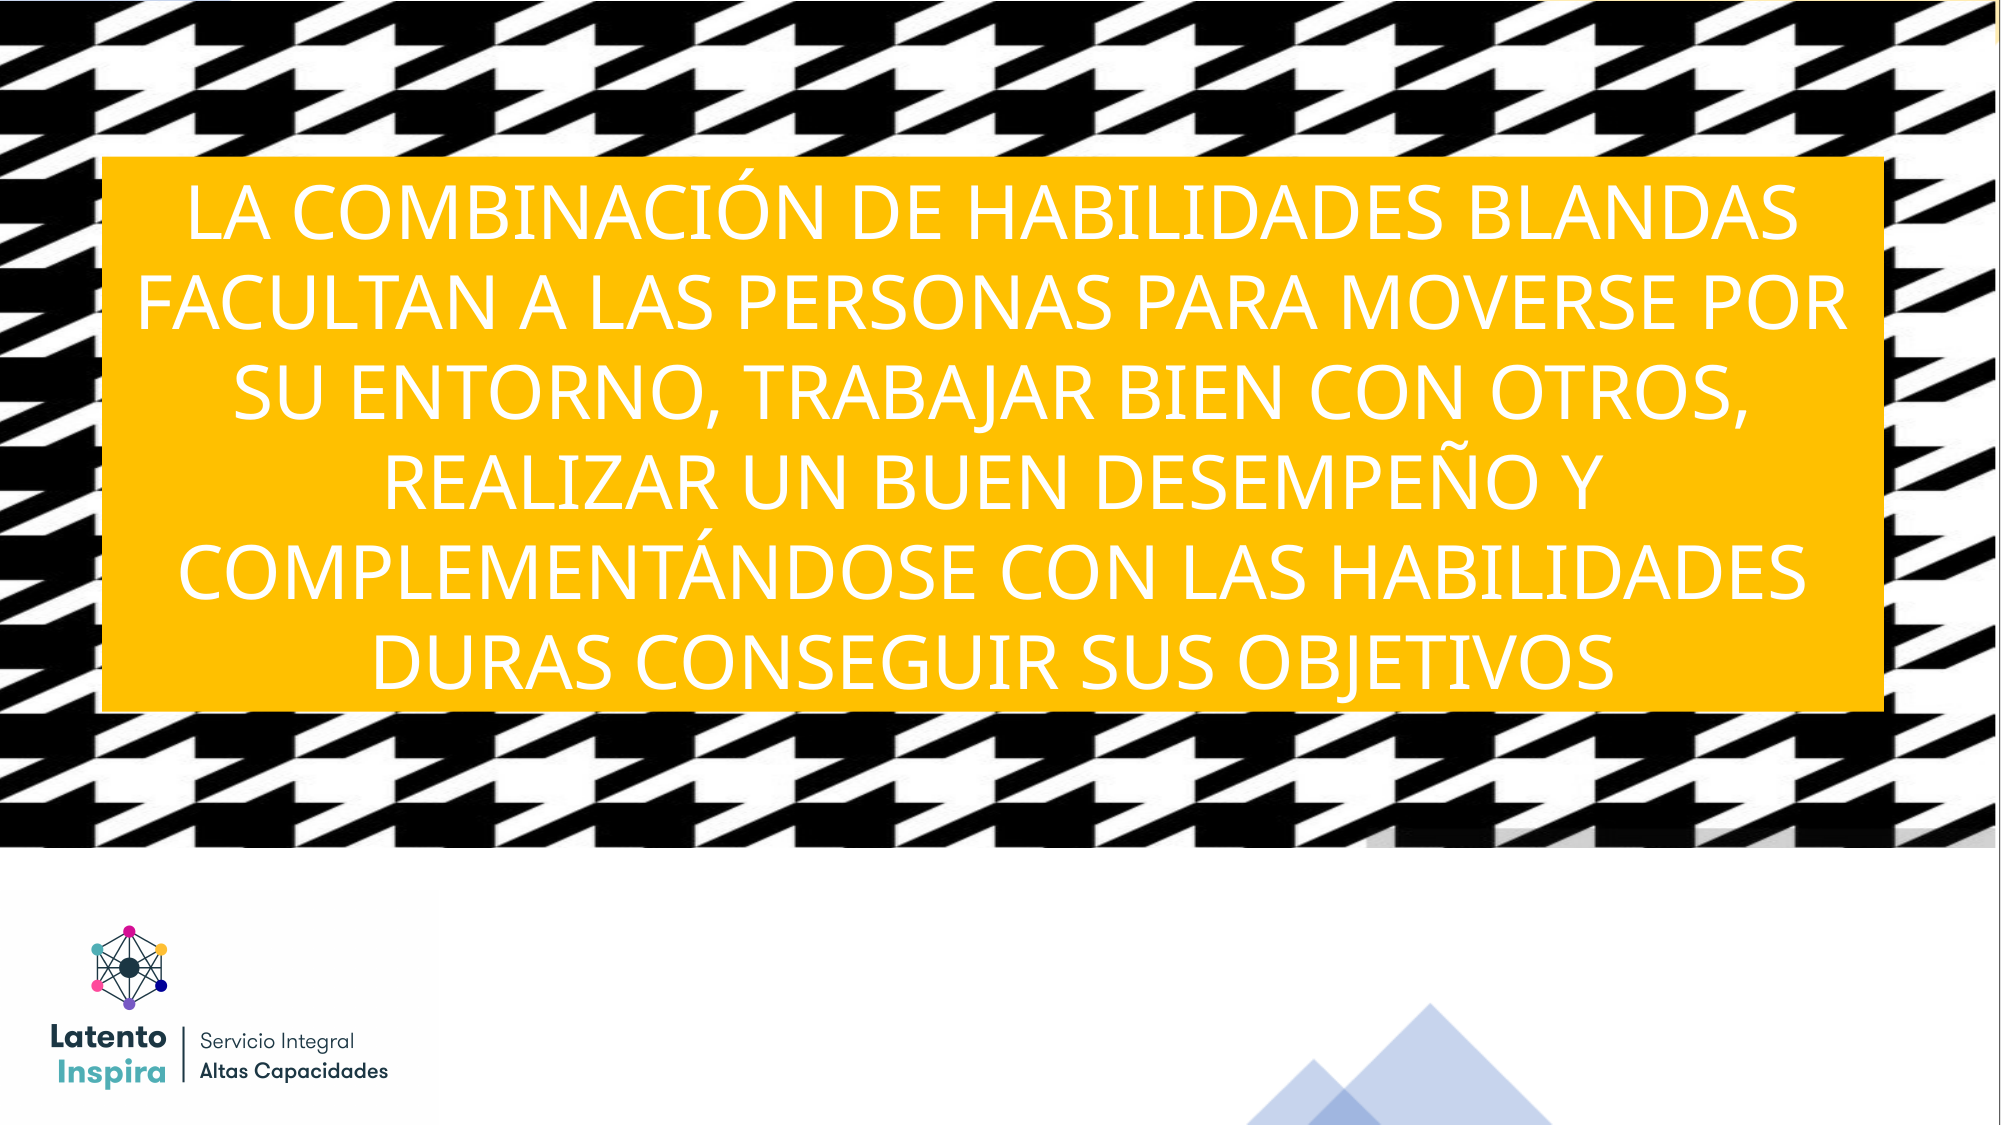

LA COMBINACIÓN DE HABILIDADES BLANDAS FACULTAN A LAS PERSONAS PARA MOVERSE POR SU ENTORNO, TRABAJAR BIEN CON OTROS, REALIZAR UN BUEN DESEMPEÑO Y COMPLEMENTÁNDOSE CON LAS HABILIDADES DURAS CONSEGUIR SUS OBJETIVOS